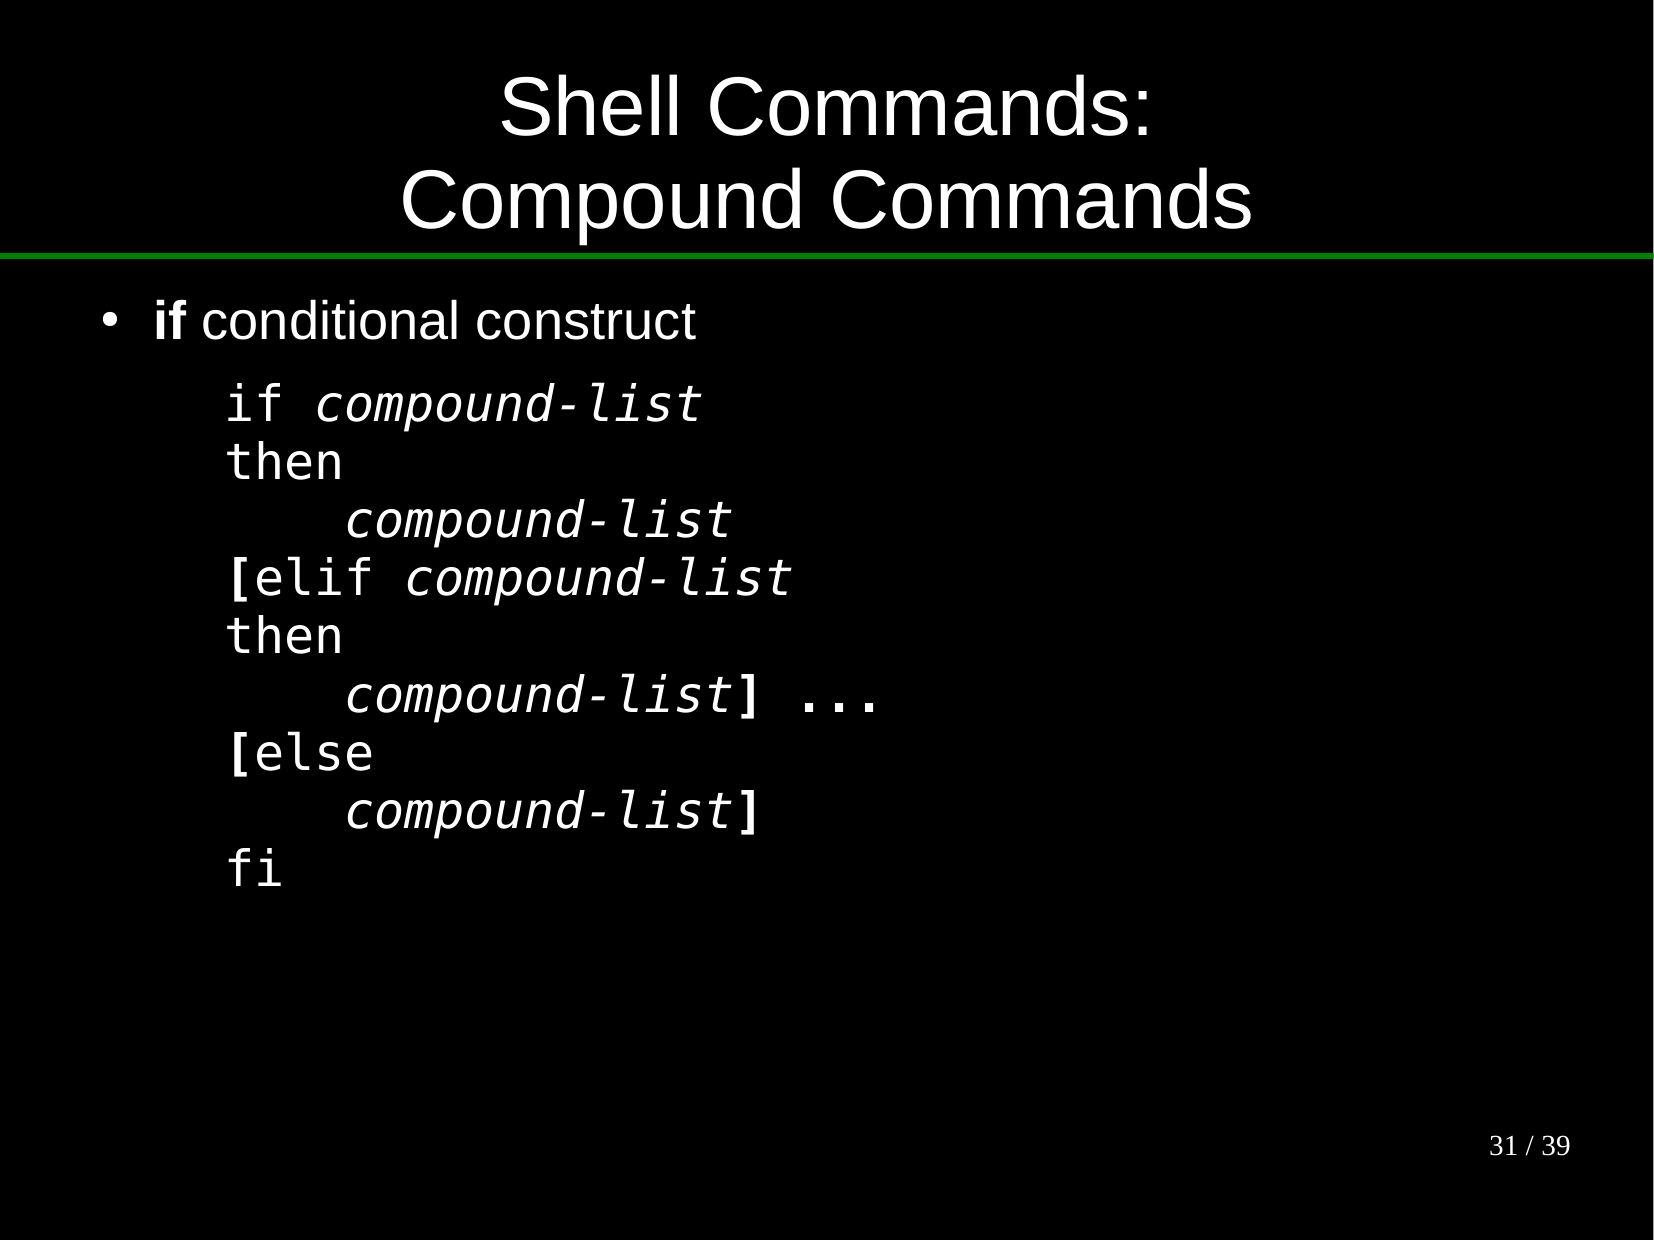

# Shell Commands: Compound Commands
if conditional construct
if compound-list
then
 compound-list
[elif compound-list
then
 compound-list] ...
[else
 compound-list]
fi
31